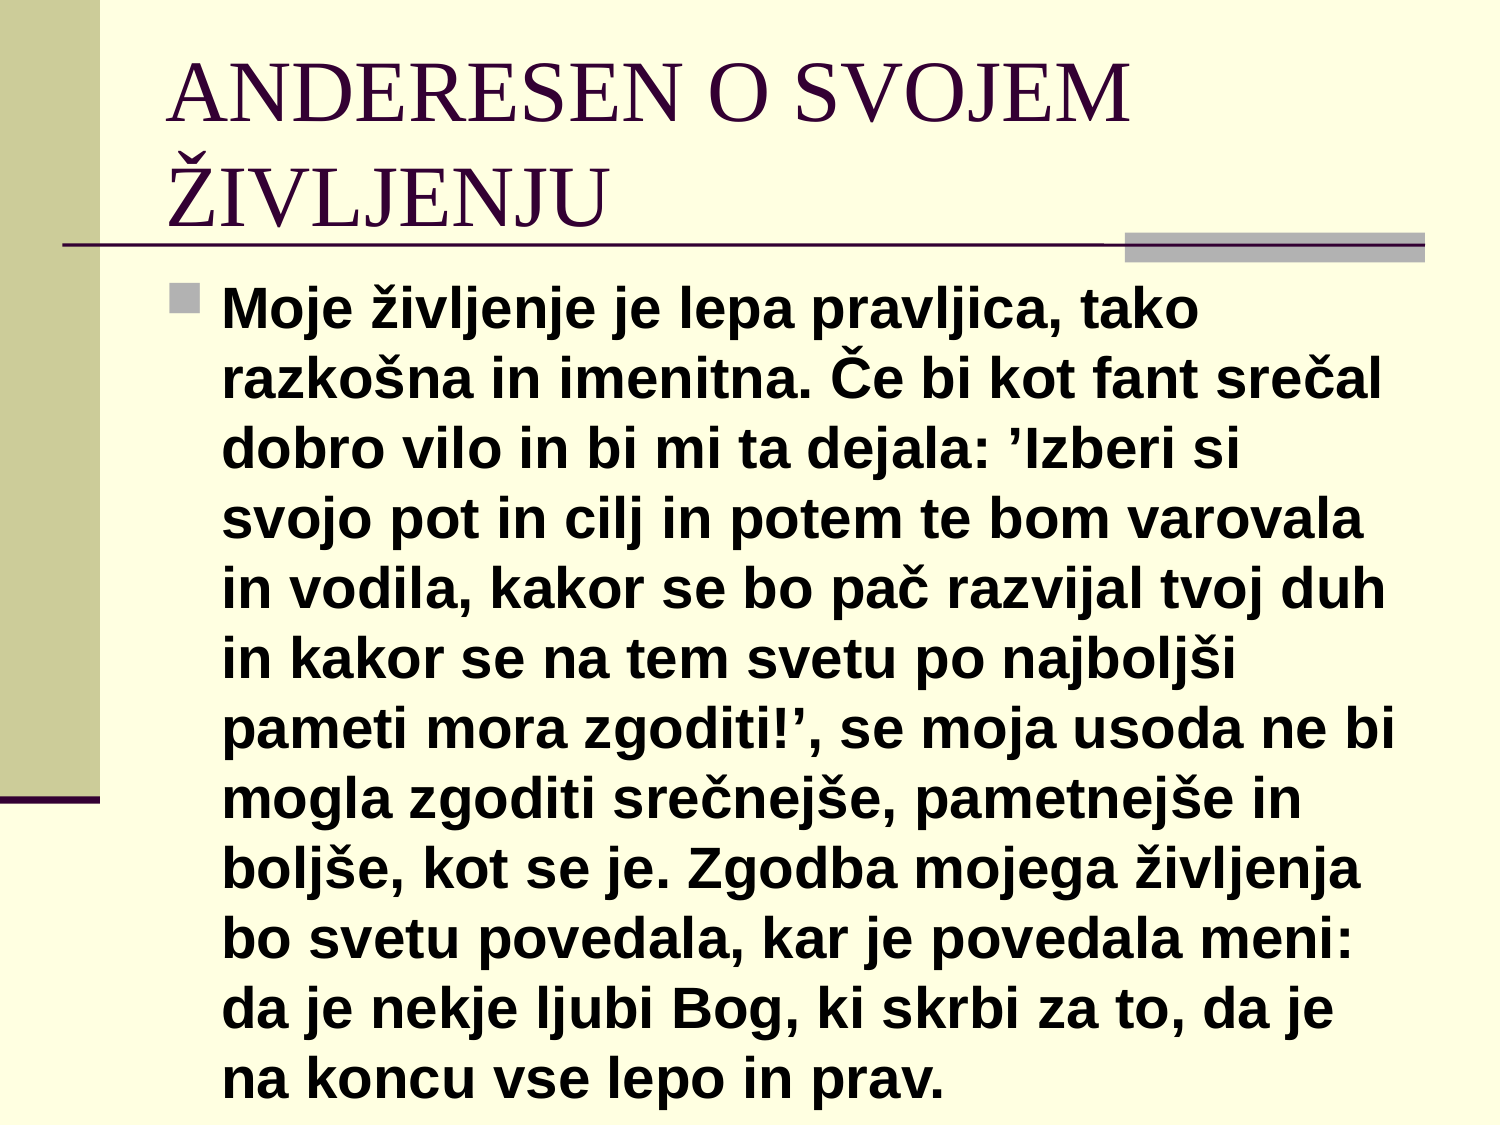

# ANDERESEN O SVOJEM ŽIVLJENJU
Moje življenje je lepa pravljica, tako razkošna in imenitna. Če bi kot fant srečal dobro vilo in bi mi ta dejala: ’Izberi si svojo pot in cilj in potem te bom varovala in vodila, kakor se bo pač razvijal tvoj duh in kakor se na tem svetu po najboljši pameti mora zgoditi!’, se moja usoda ne bi mogla zgoditi srečnejše, pametnejše in boljše, kot se je. Zgodba mojega življenja bo svetu povedala, kar je povedala meni: da je nekje ljubi Bog, ki skrbi za to, da je na koncu vse lepo in prav.